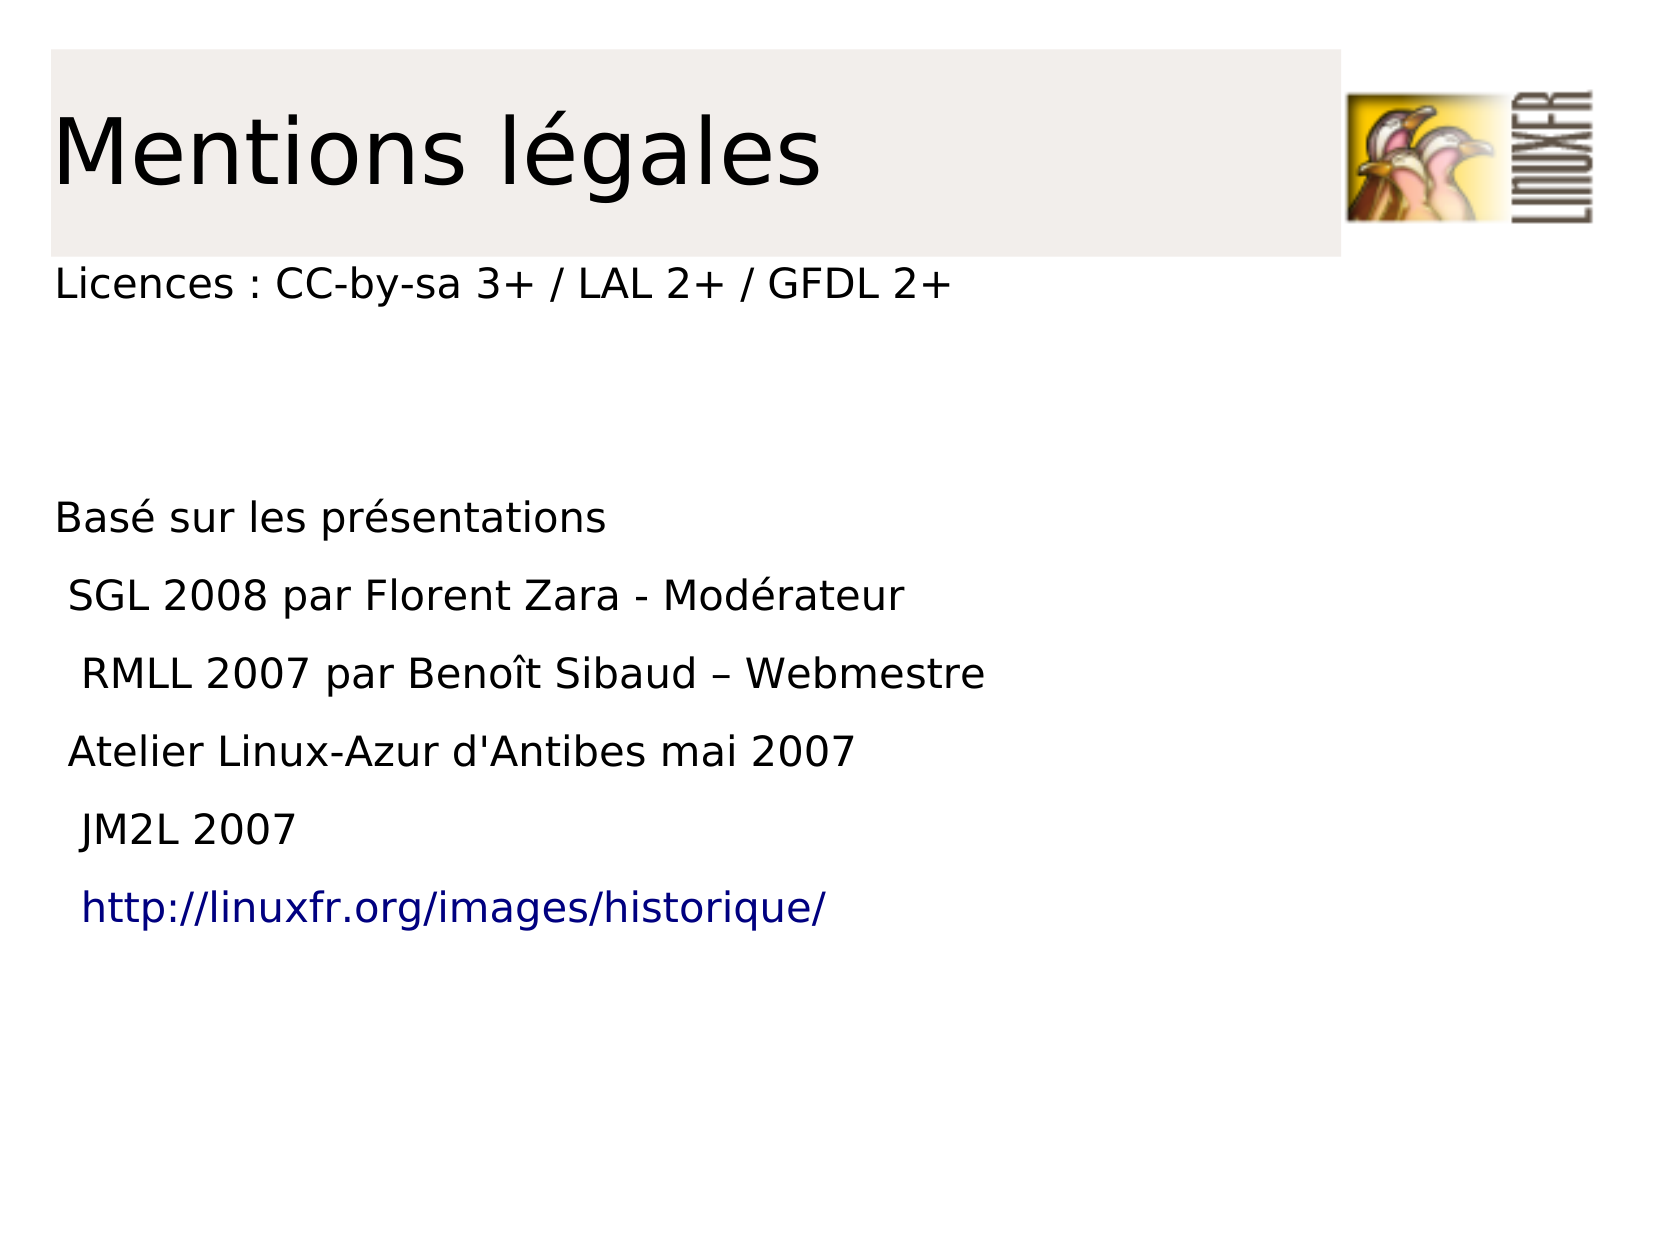

# Mentions légales
Licences : CC-by-sa 3+ / LAL 2+ / GFDL 2+
Basé sur les présentations
 SGL 2008 par Florent Zara - Modérateur
 RMLL 2007 par Benoît Sibaud – Webmestre
 Atelier Linux-Azur d'Antibes mai 2007
 JM2L 2007
 http://linuxfr.org/images/historique/